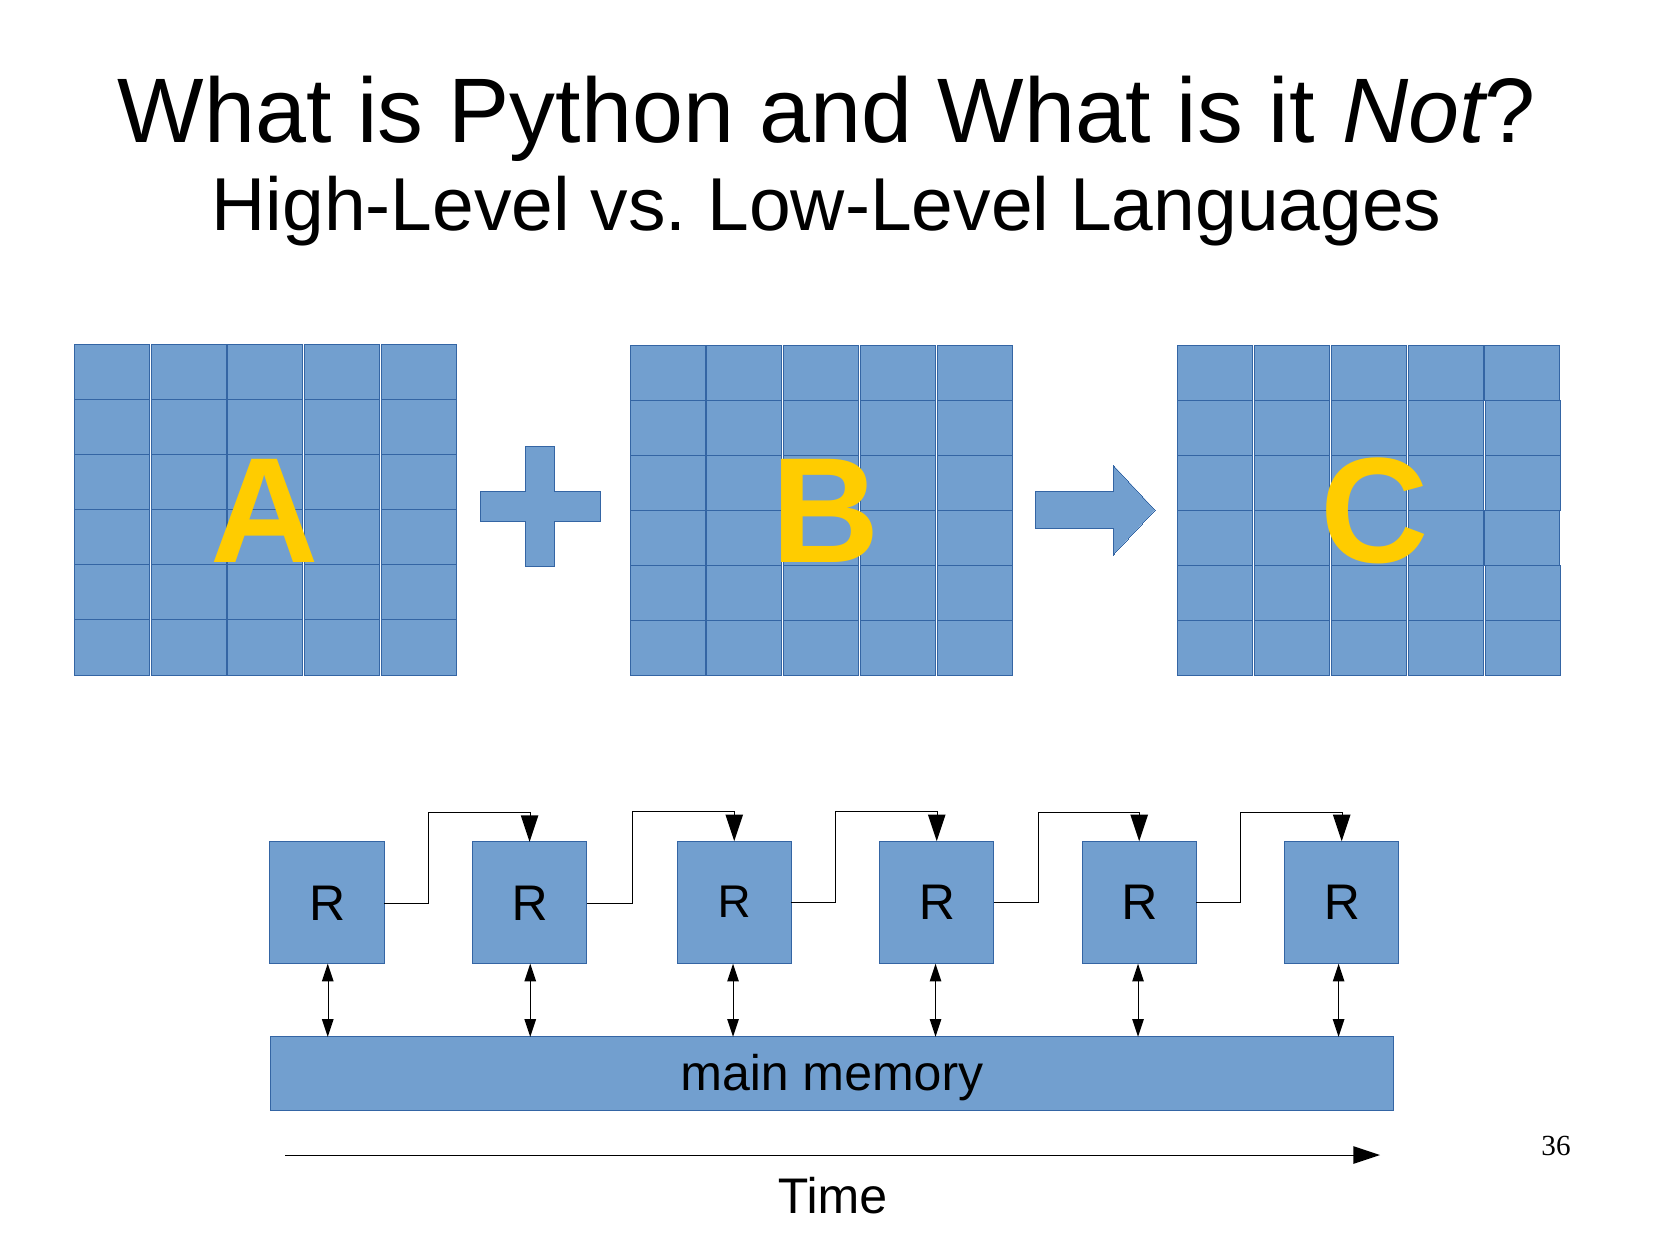

# What is Python and What is it Not? High-Level vs. Low-Level Languages
A
B
C
R
R
R
R
R
R
main memory
36
Time